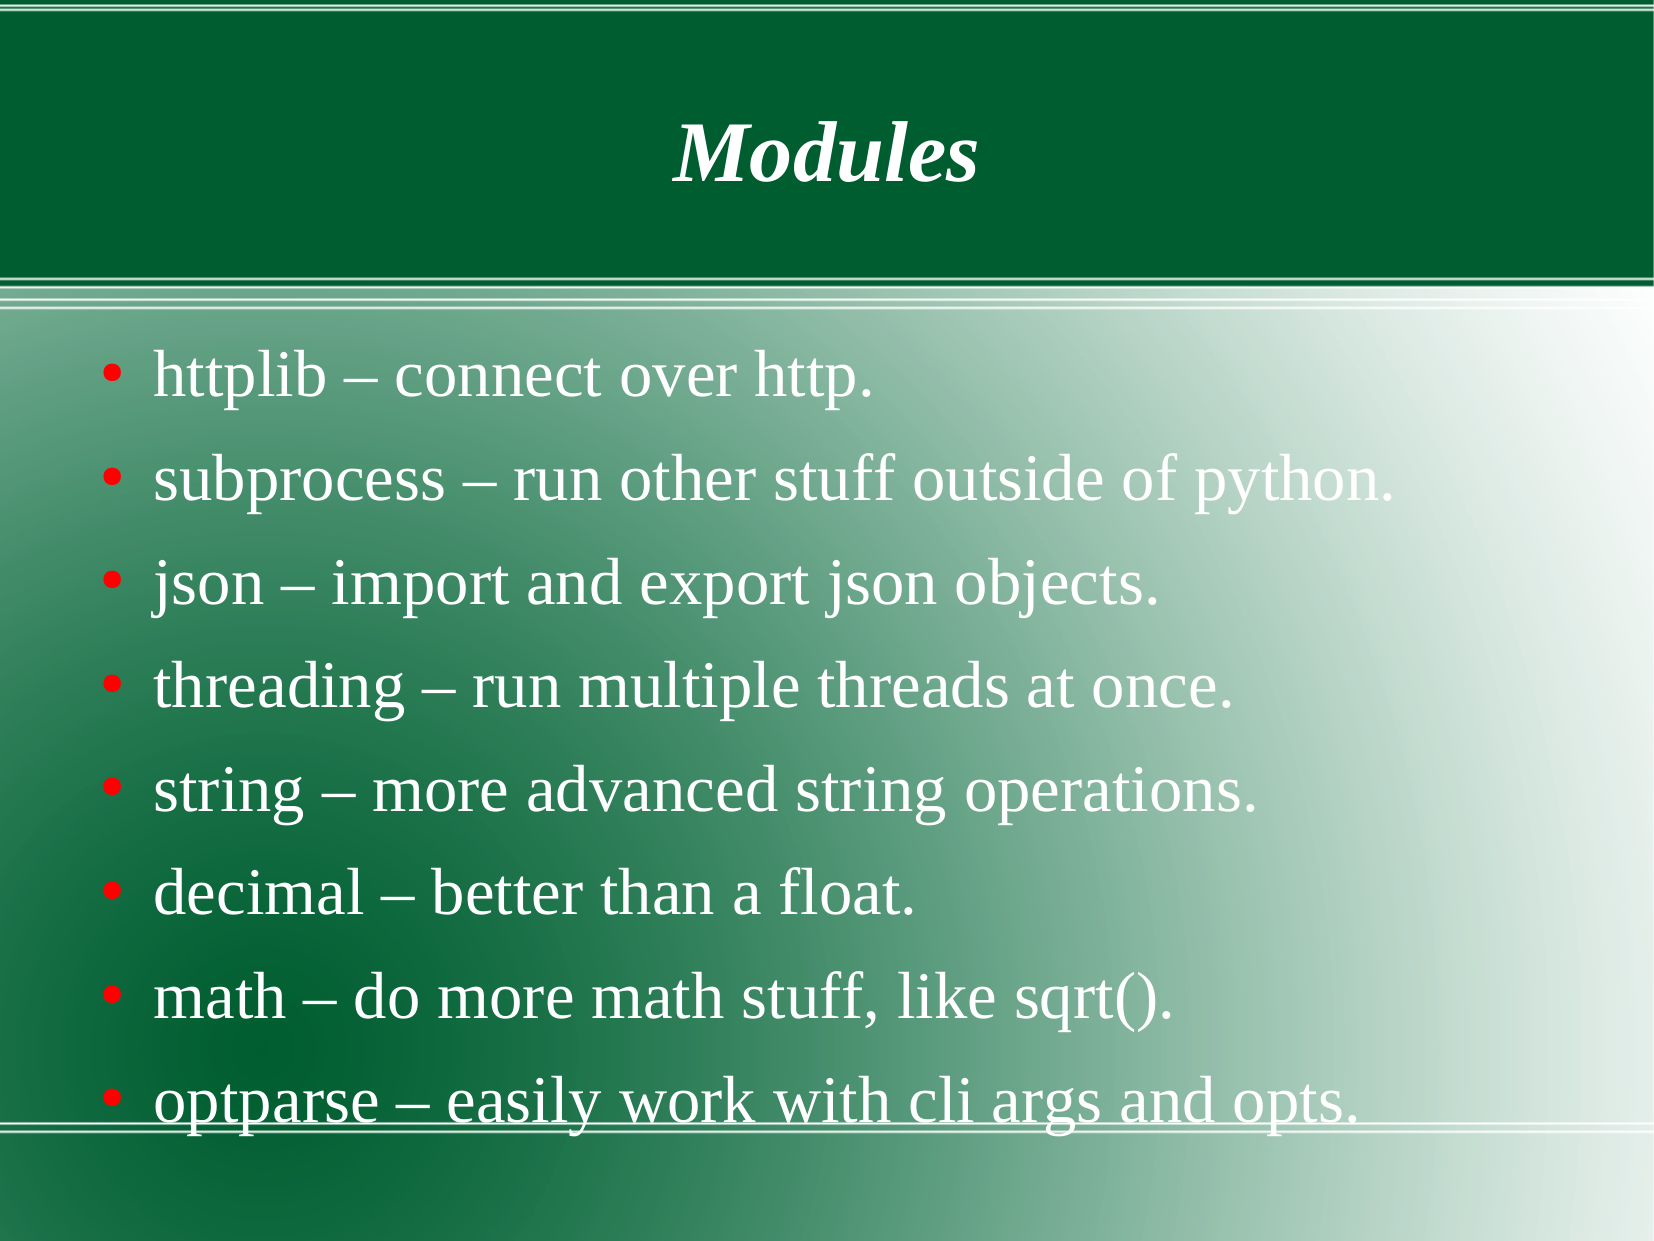

# Modules
httplib – connect over http.
subprocess – run other stuff outside of python.
json – import and export json objects.
threading – run multiple threads at once.
string – more advanced string operations.
decimal – better than a float.
math – do more math stuff, like sqrt().
optparse – easily work with cli args and opts.